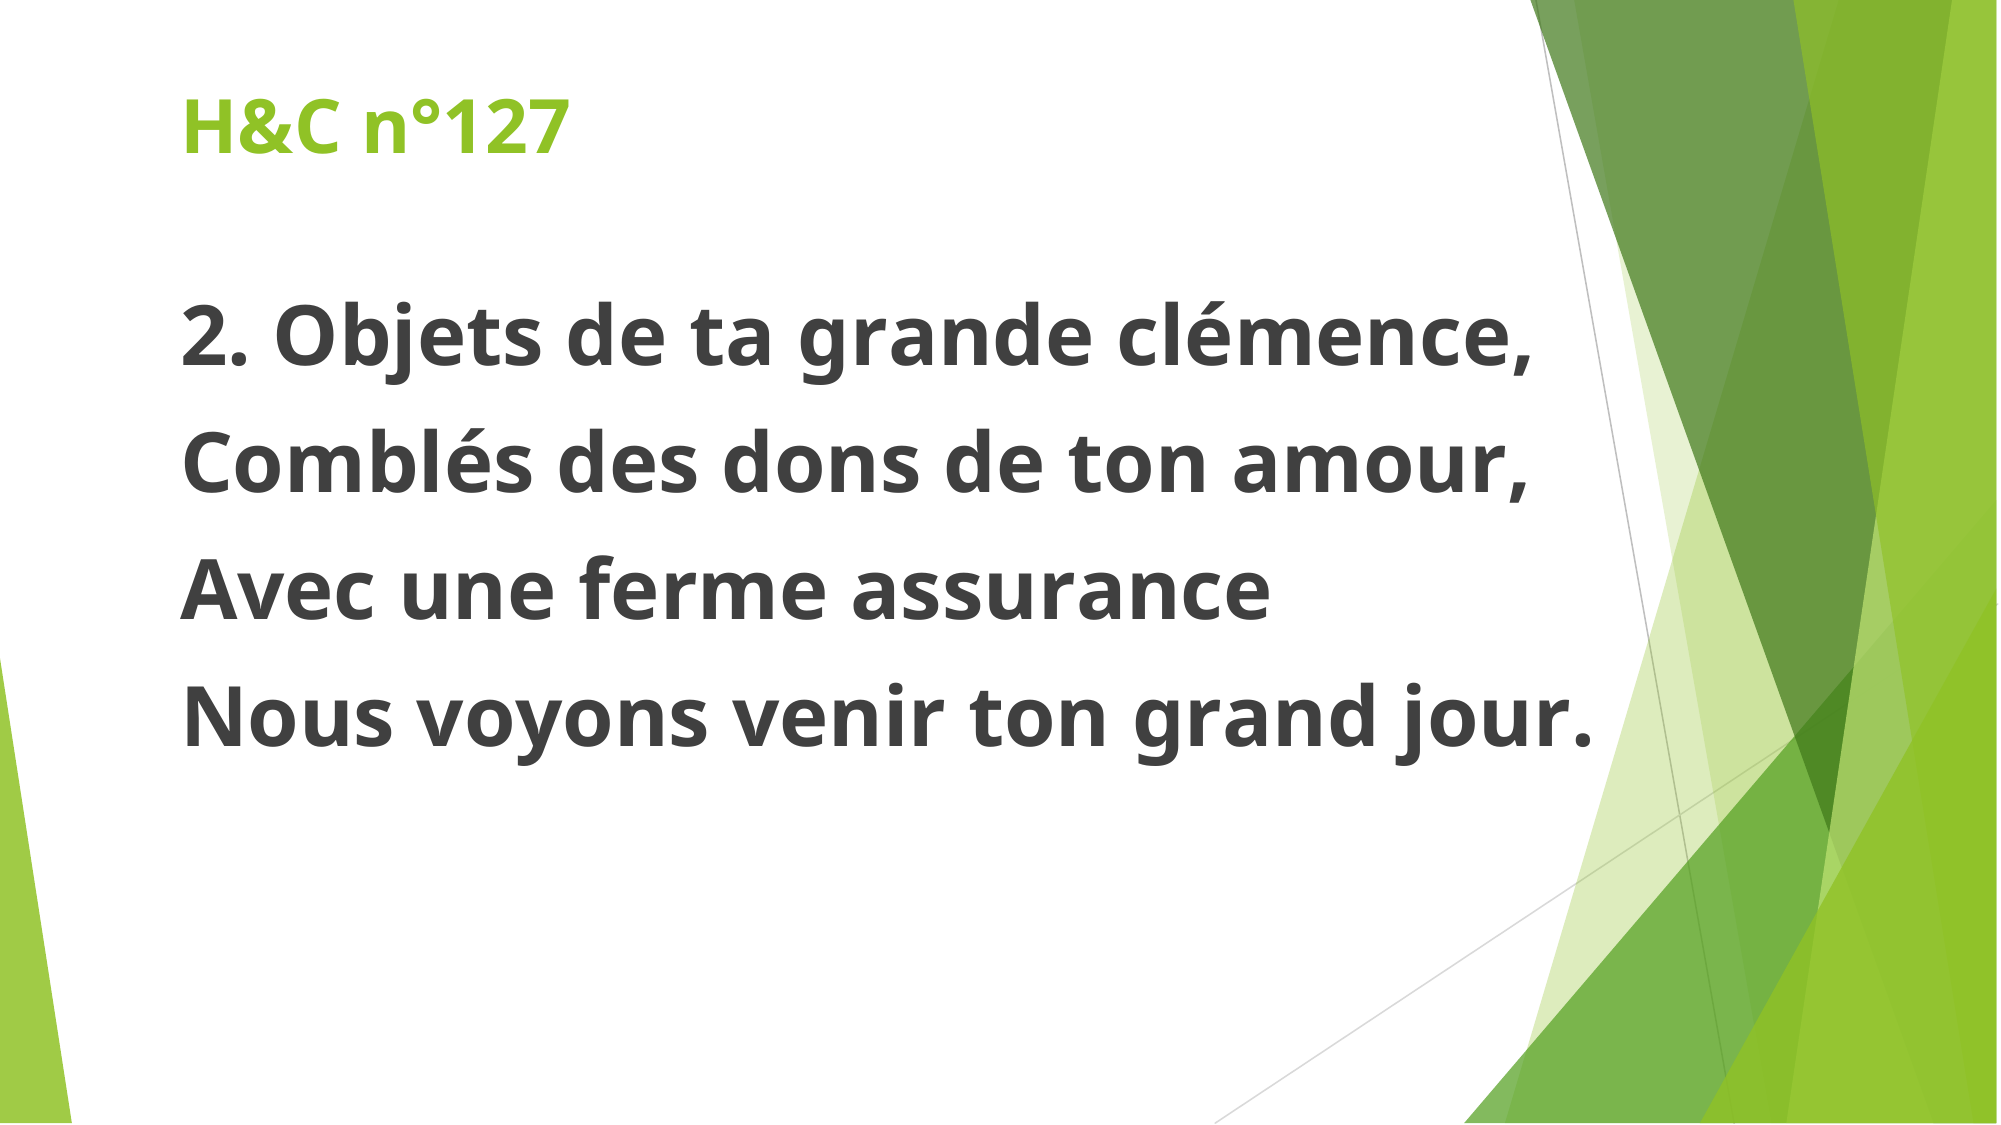

H&C n°127
2. Objets de ta grande clémence,
Comblés des dons de ton amour,
Avec une ferme assurance
Nous voyons venir ton grand jour.